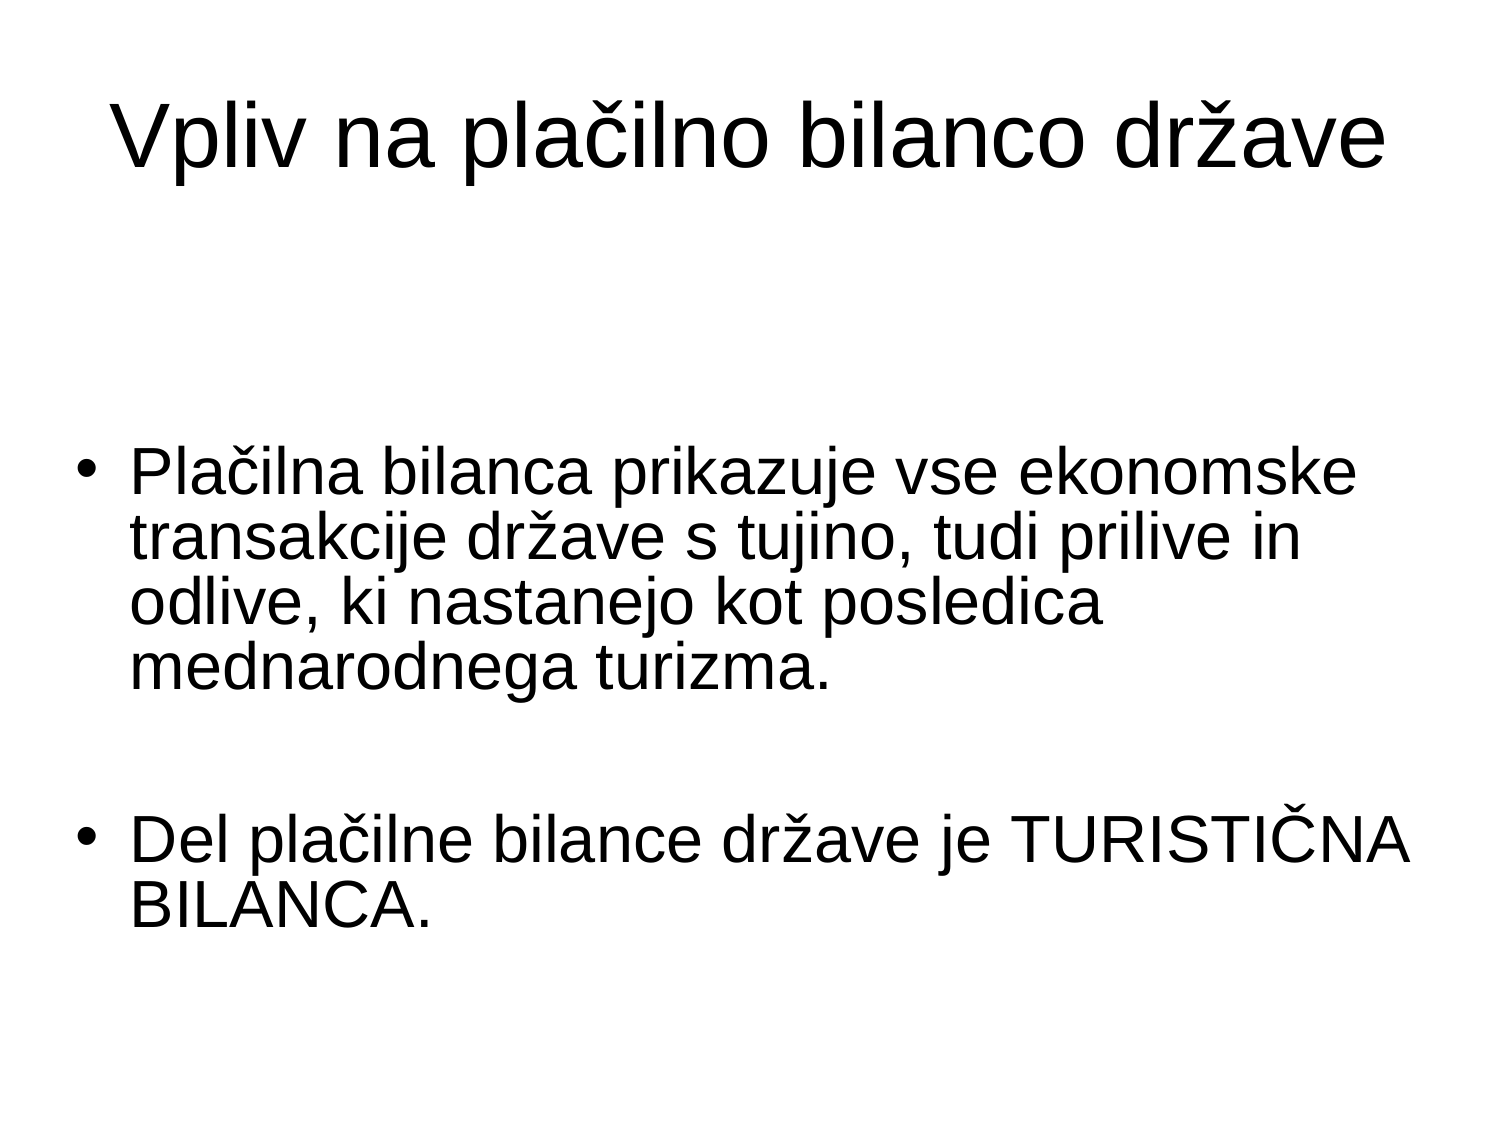

# Vpliv na plačilno bilanco države
Plačilna bilanca prikazuje vse ekonomske transakcije države s tujino, tudi prilive in odlive, ki nastanejo kot posledica mednarodnega turizma.
Del plačilne bilance države je TURISTIČNA BILANCA.